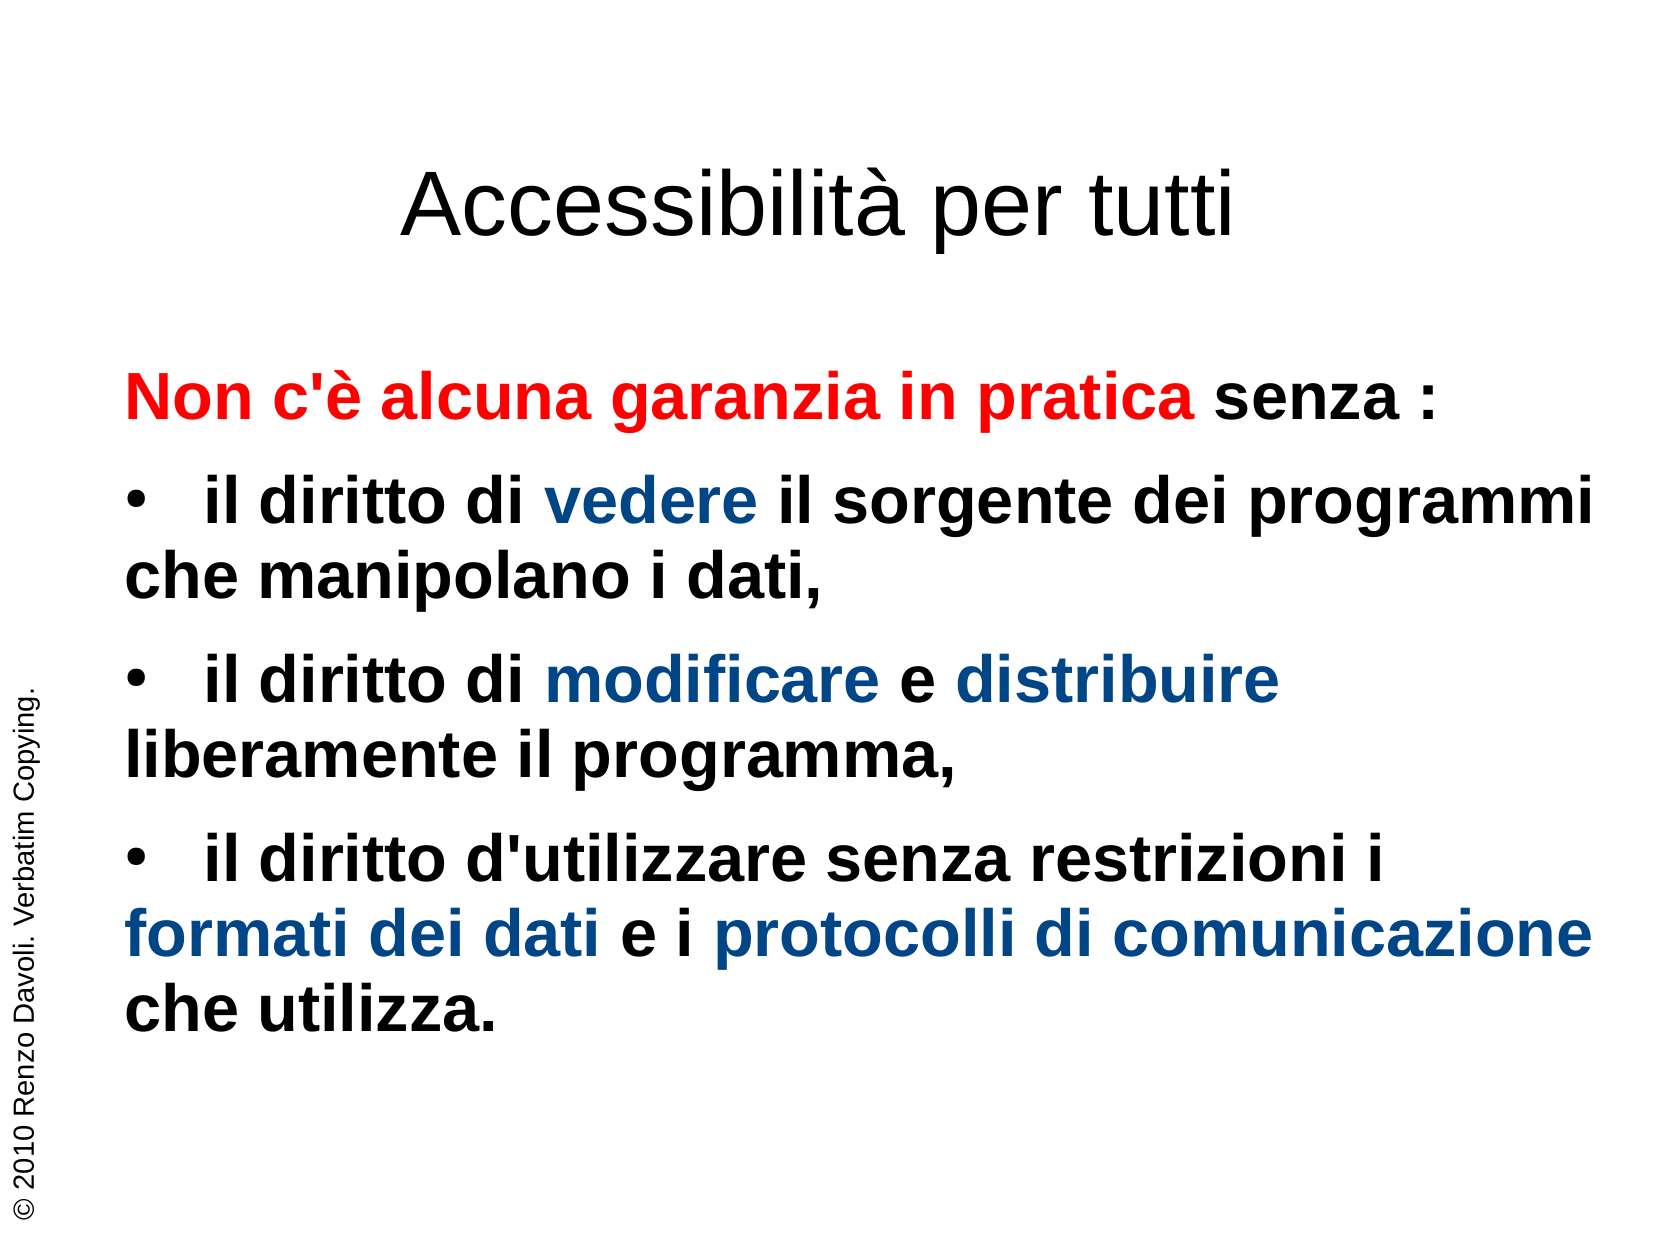

# Accessibilità per tutti
Non c'è alcuna garanzia in pratica senza :
 il diritto di vedere il sorgente dei programmi che manipolano i dati,
 il diritto di modificare e distribuire liberamente il programma,
 il diritto d'utilizzare senza restrizioni i formati dei dati e i protocolli di comunicazione che utilizza.